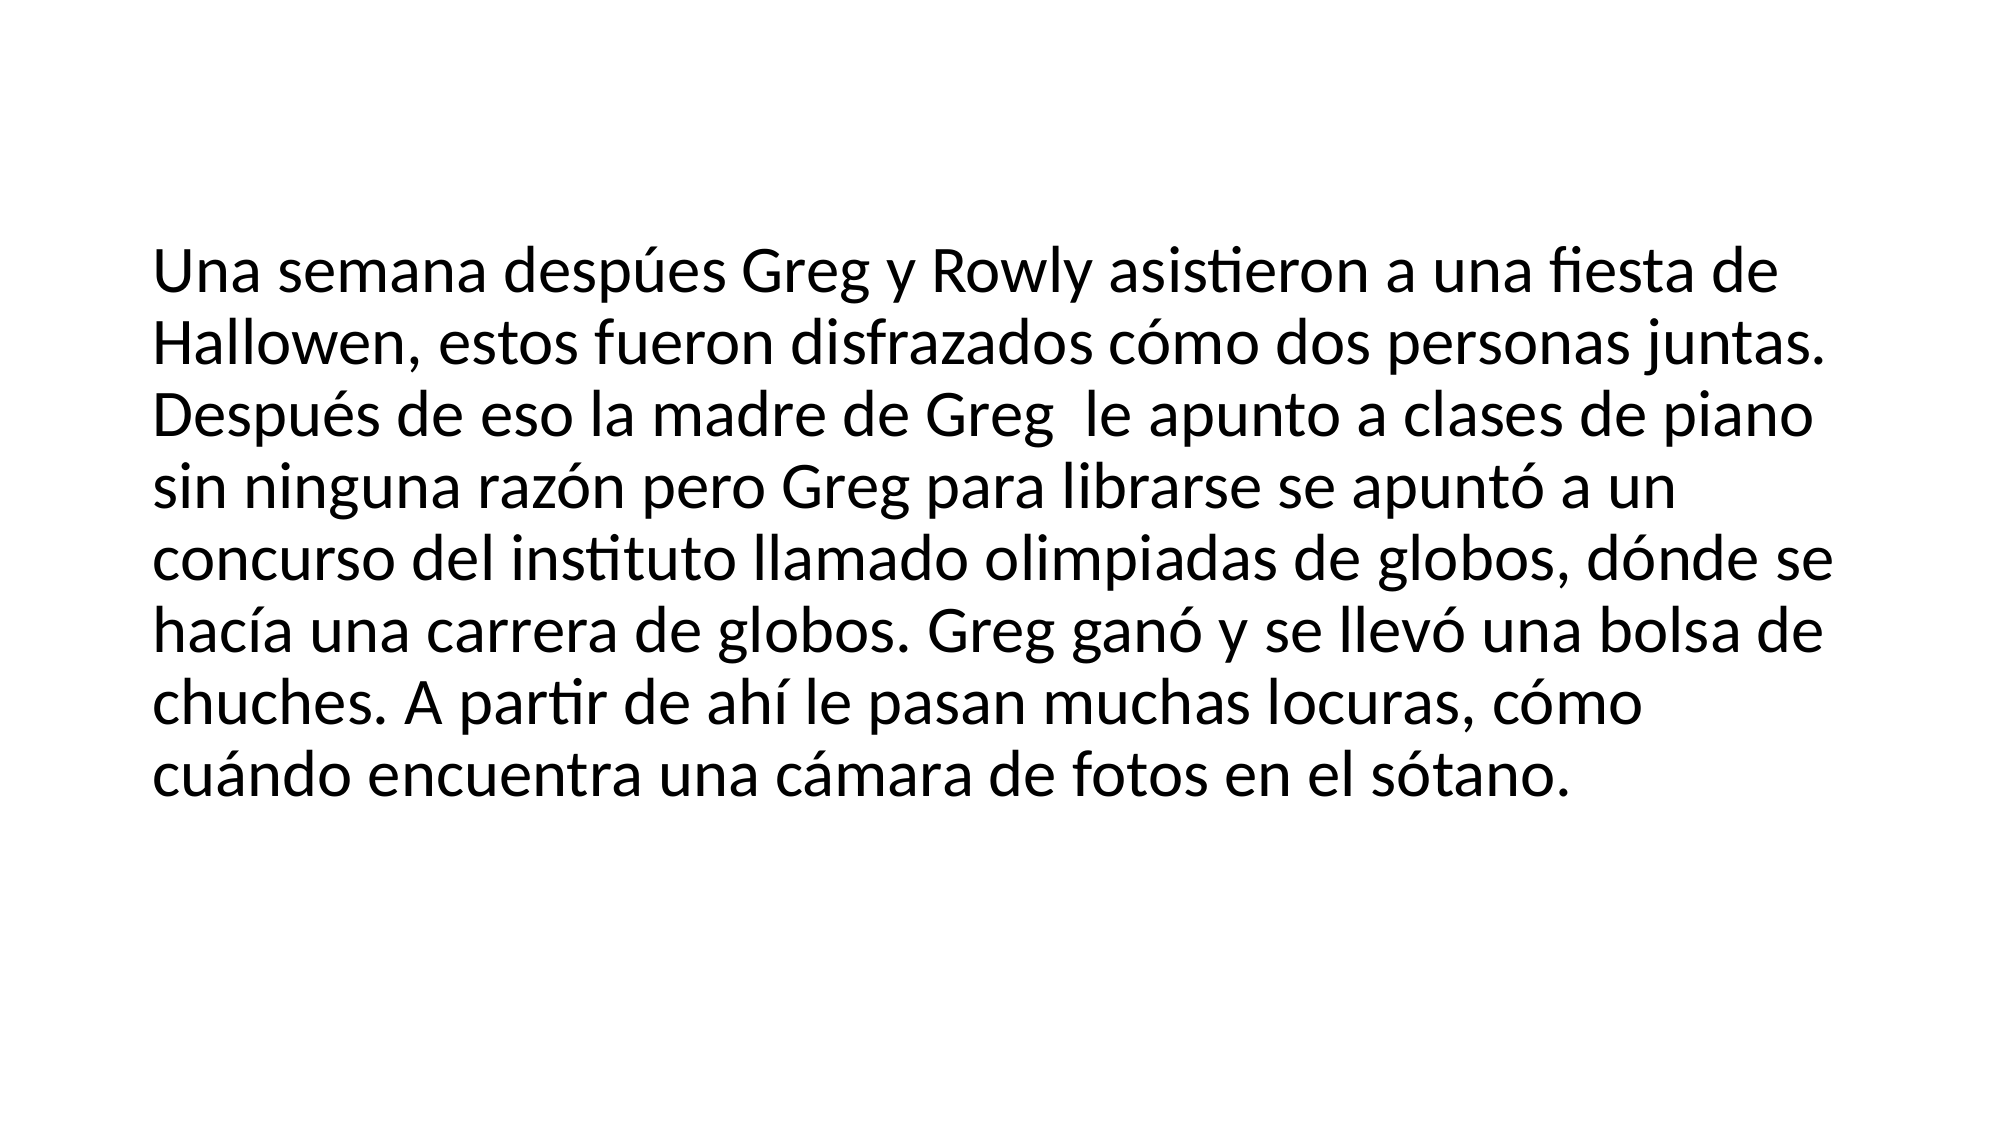

# Una semana despúes Greg y Rowly asistieron a una fiesta de Hallowen, estos fueron disfrazados cómo dos personas juntas. Después de eso la madre de Greg le apunto a clases de piano sin ninguna razón pero Greg para librarse se apuntó a un concurso del instituto llamado olimpiadas de globos, dónde se hacía una carrera de globos. Greg ganó y se llevó una bolsa de chuches. A partir de ahí le pasan muchas locuras, cómo cuándo encuentra una cámara de fotos en el sótano.